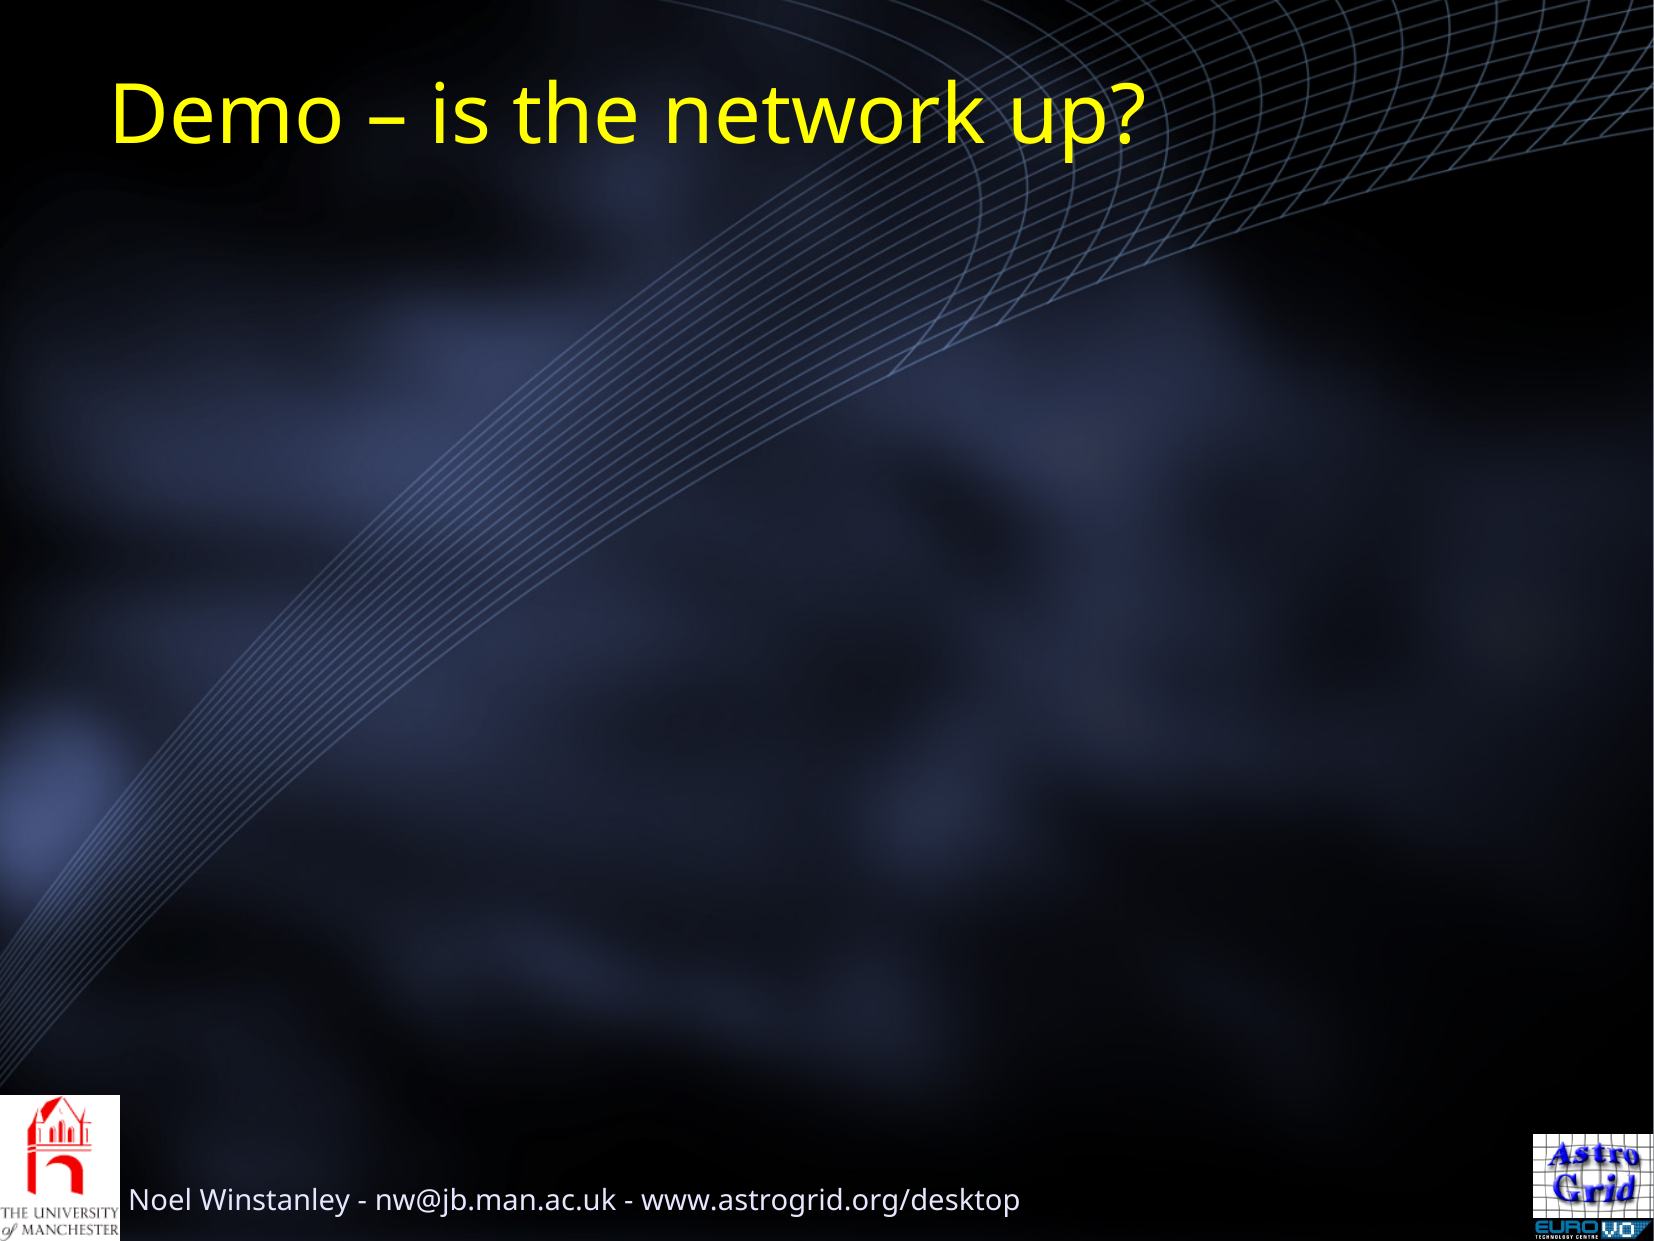

# Demo – is the network up?